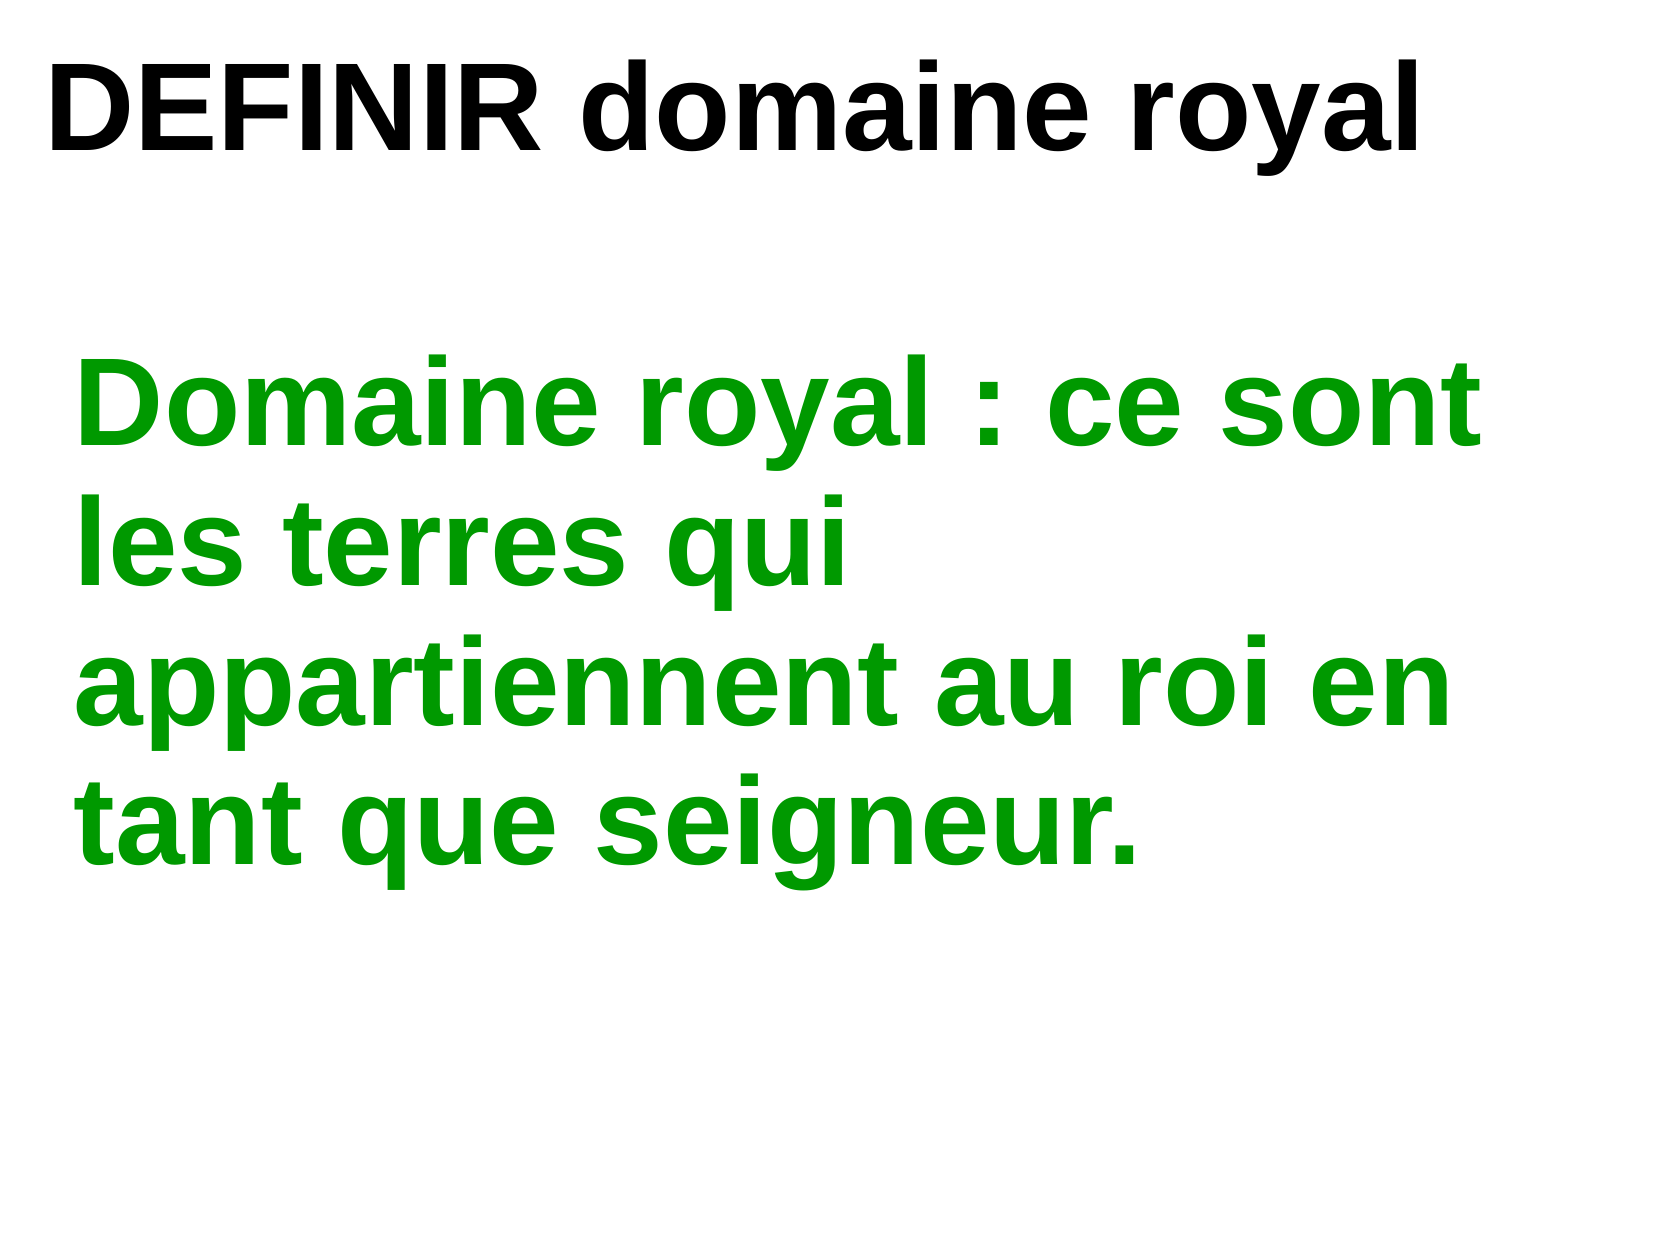

DEFINIR domaine royal
Domaine royal : ce sont les terres qui appartiennent au roi en tant que seigneur.